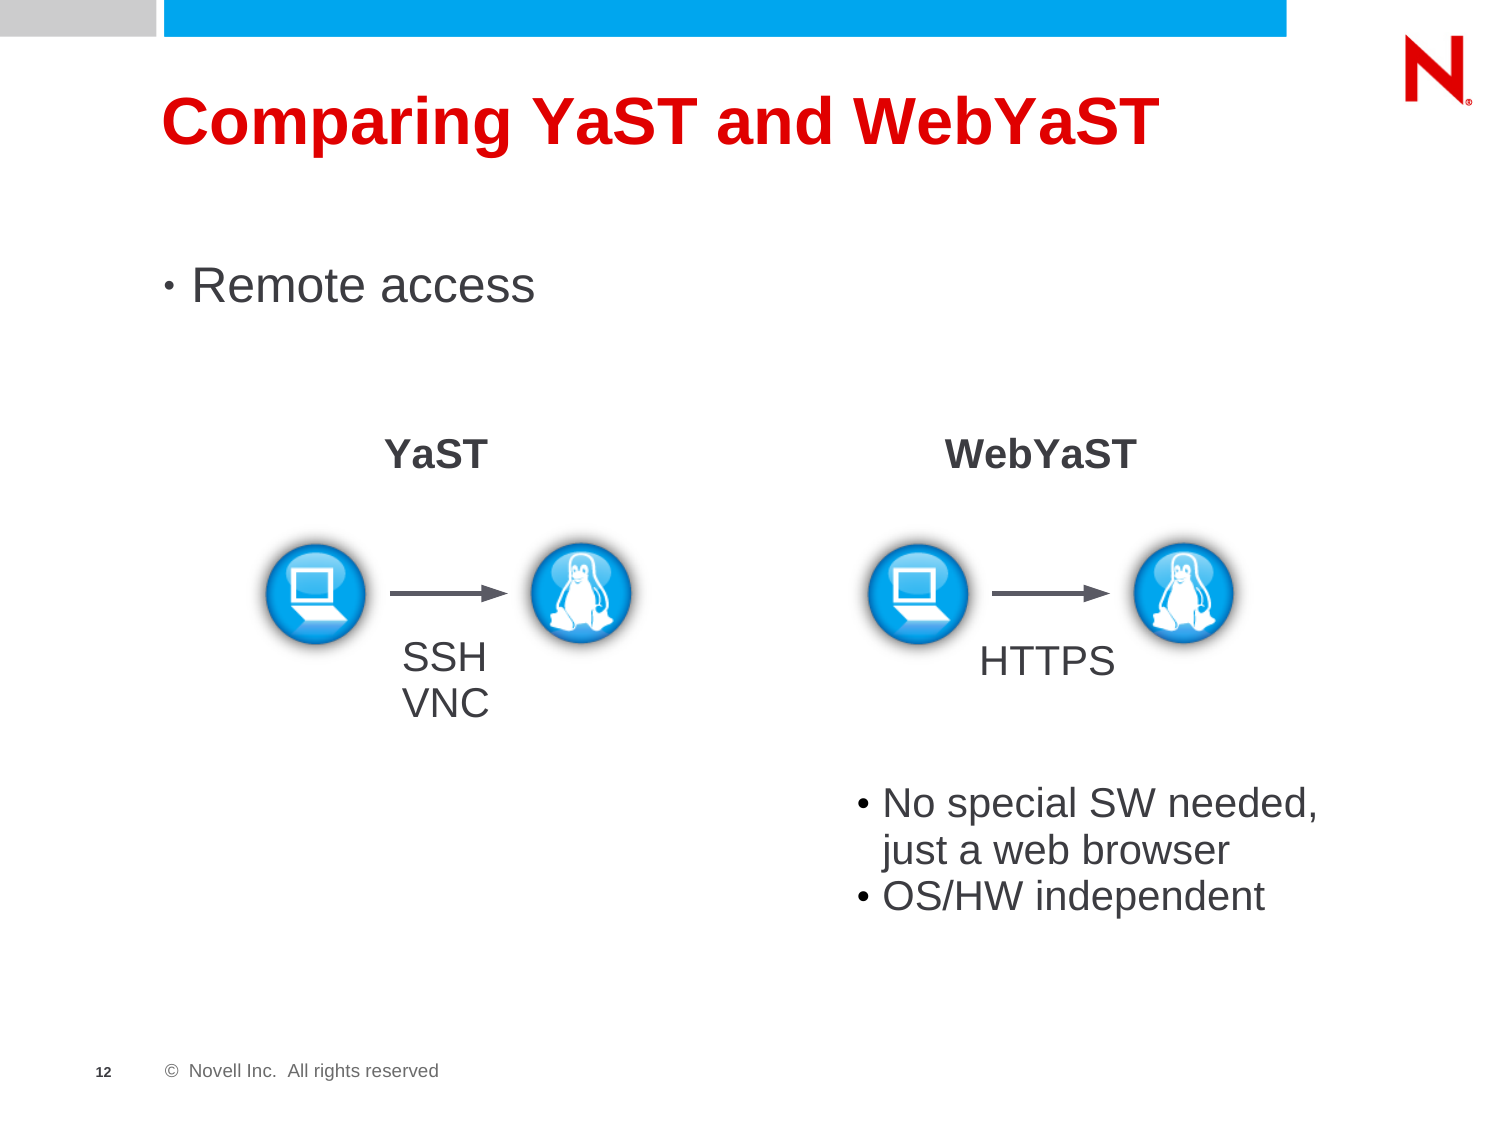

# Comparing YaST and WebYaST
Remote access
YaST
WebYaST
SSH
VNC
HTTPS
 No special SW needed,
 just a web browser
 OS/HW independent